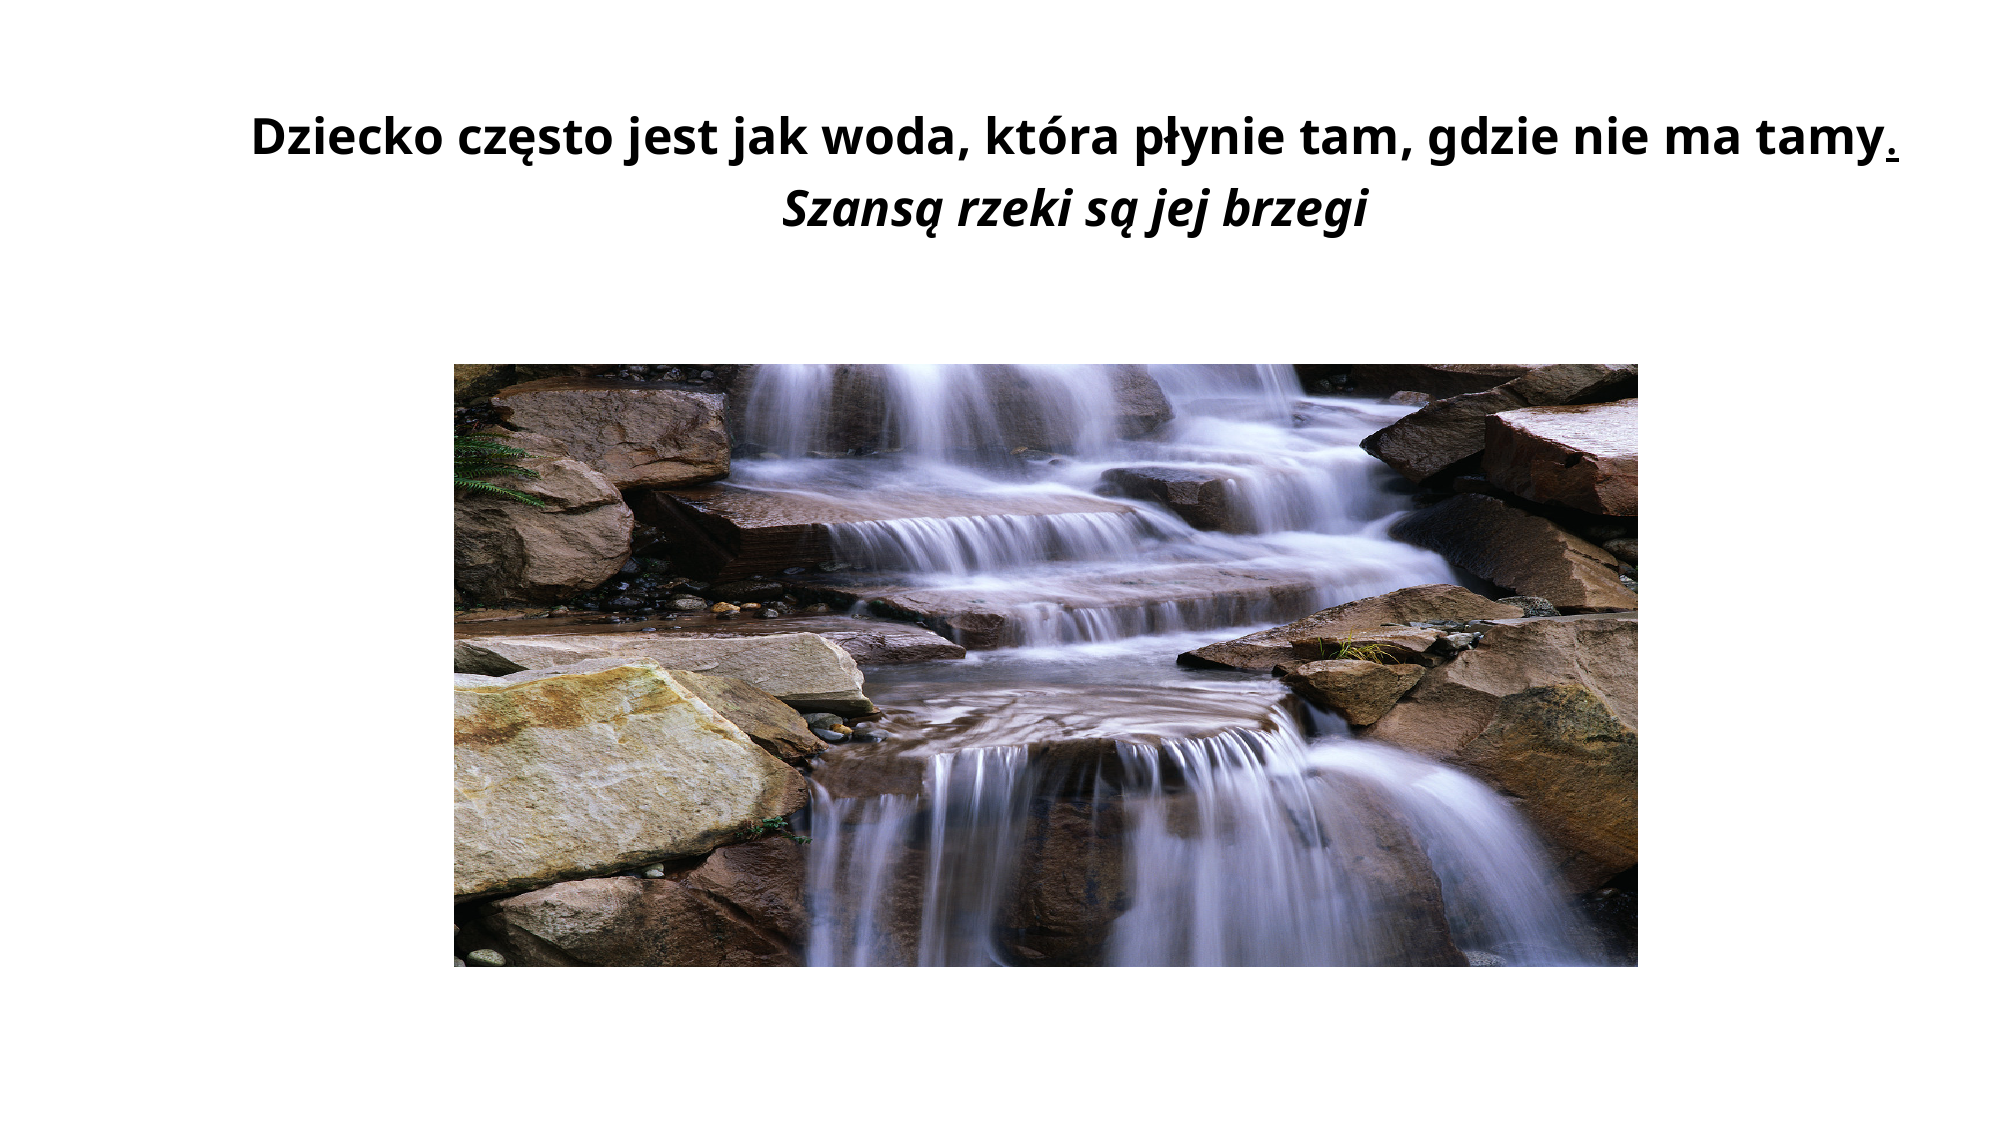

# Dziecko często jest jak woda, która płynie tam, gdzie nie ma tamy. Szansą rzeki są jej brzegi